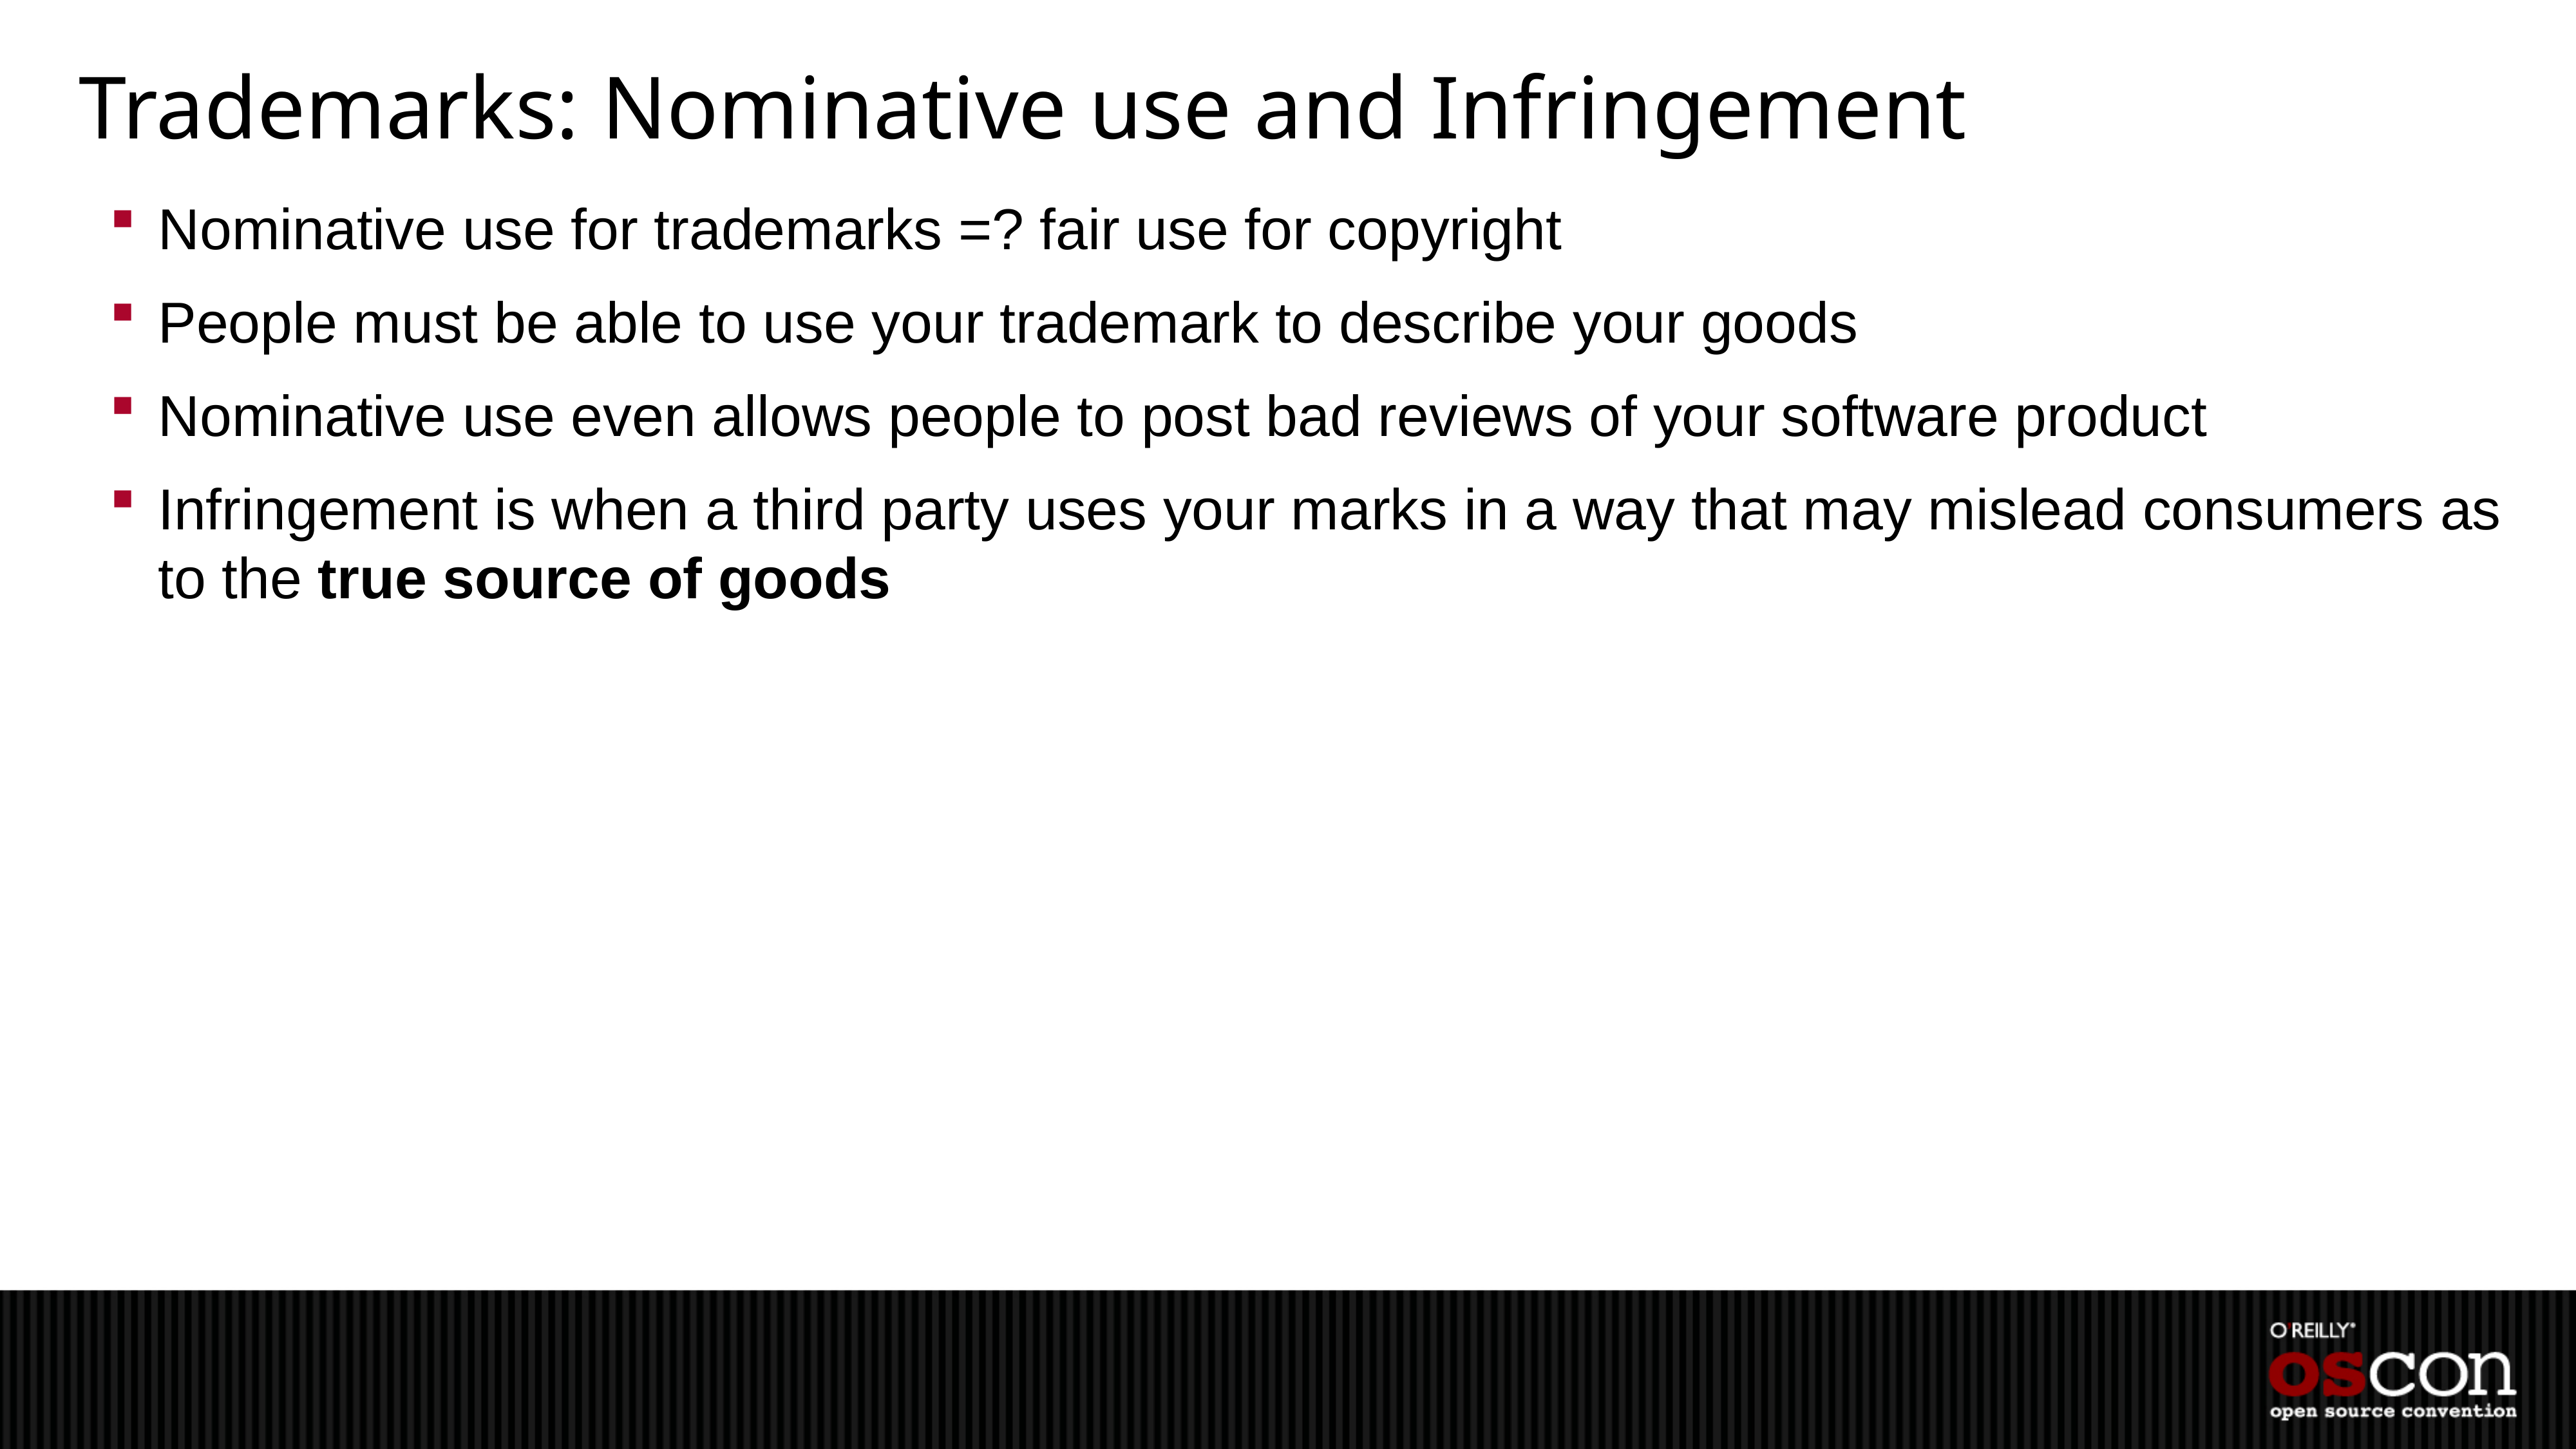

# Trademarks: Nominative use and Infringement
Nominative use for trademarks =? fair use for copyright
People must be able to use your trademark to describe your goods
Nominative use even allows people to post bad reviews of your software product
Infringement is when a third party uses your marks in a way that may mislead consumers as to the true source of goods